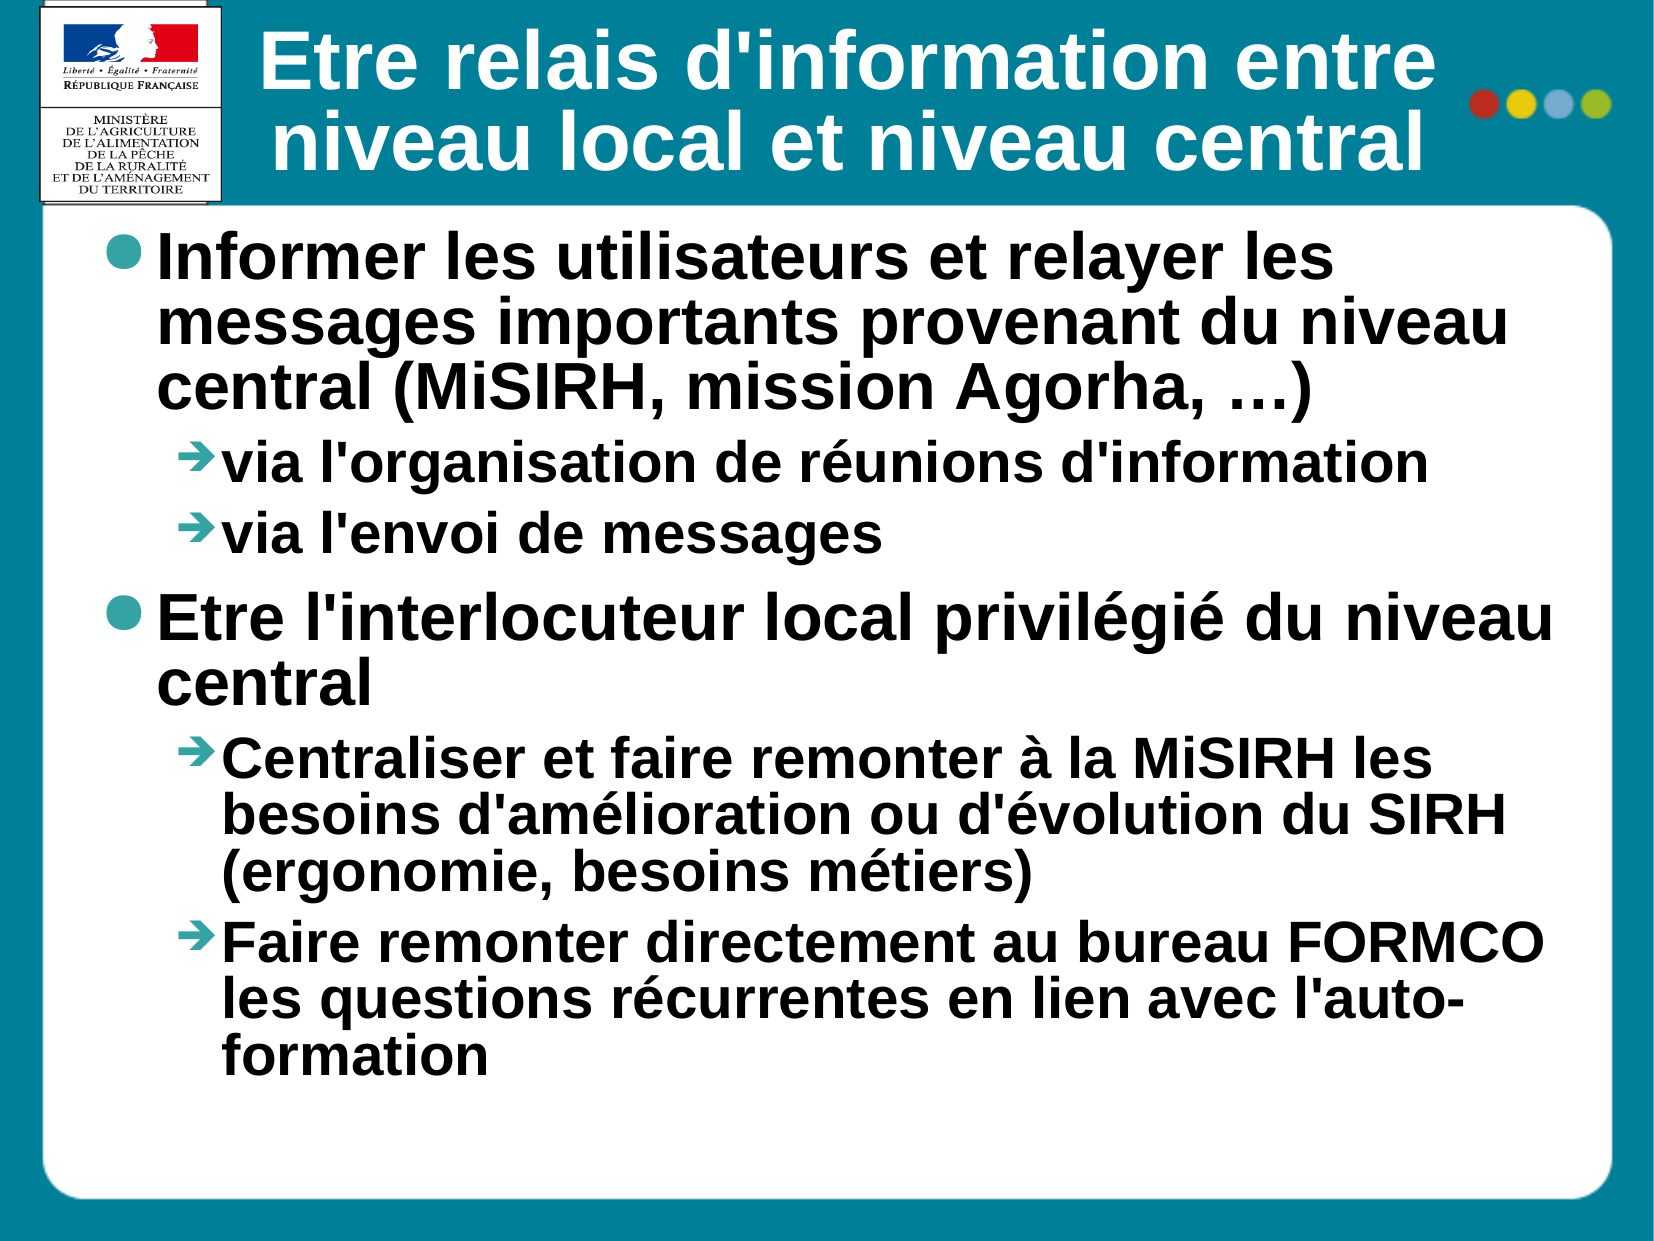

# Etre relais d'information entre niveau local et niveau central
Informer les utilisateurs et relayer les messages importants provenant du niveau central (MiSIRH, mission Agorha, …)
via l'organisation de réunions d'information
via l'envoi de messages
Etre l'interlocuteur local privilégié du niveau central
Centraliser et faire remonter à la MiSIRH les besoins d'amélioration ou d'évolution du SIRH (ergonomie, besoins métiers)
Faire remonter directement au bureau FORMCO les questions récurrentes en lien avec l'auto-formation